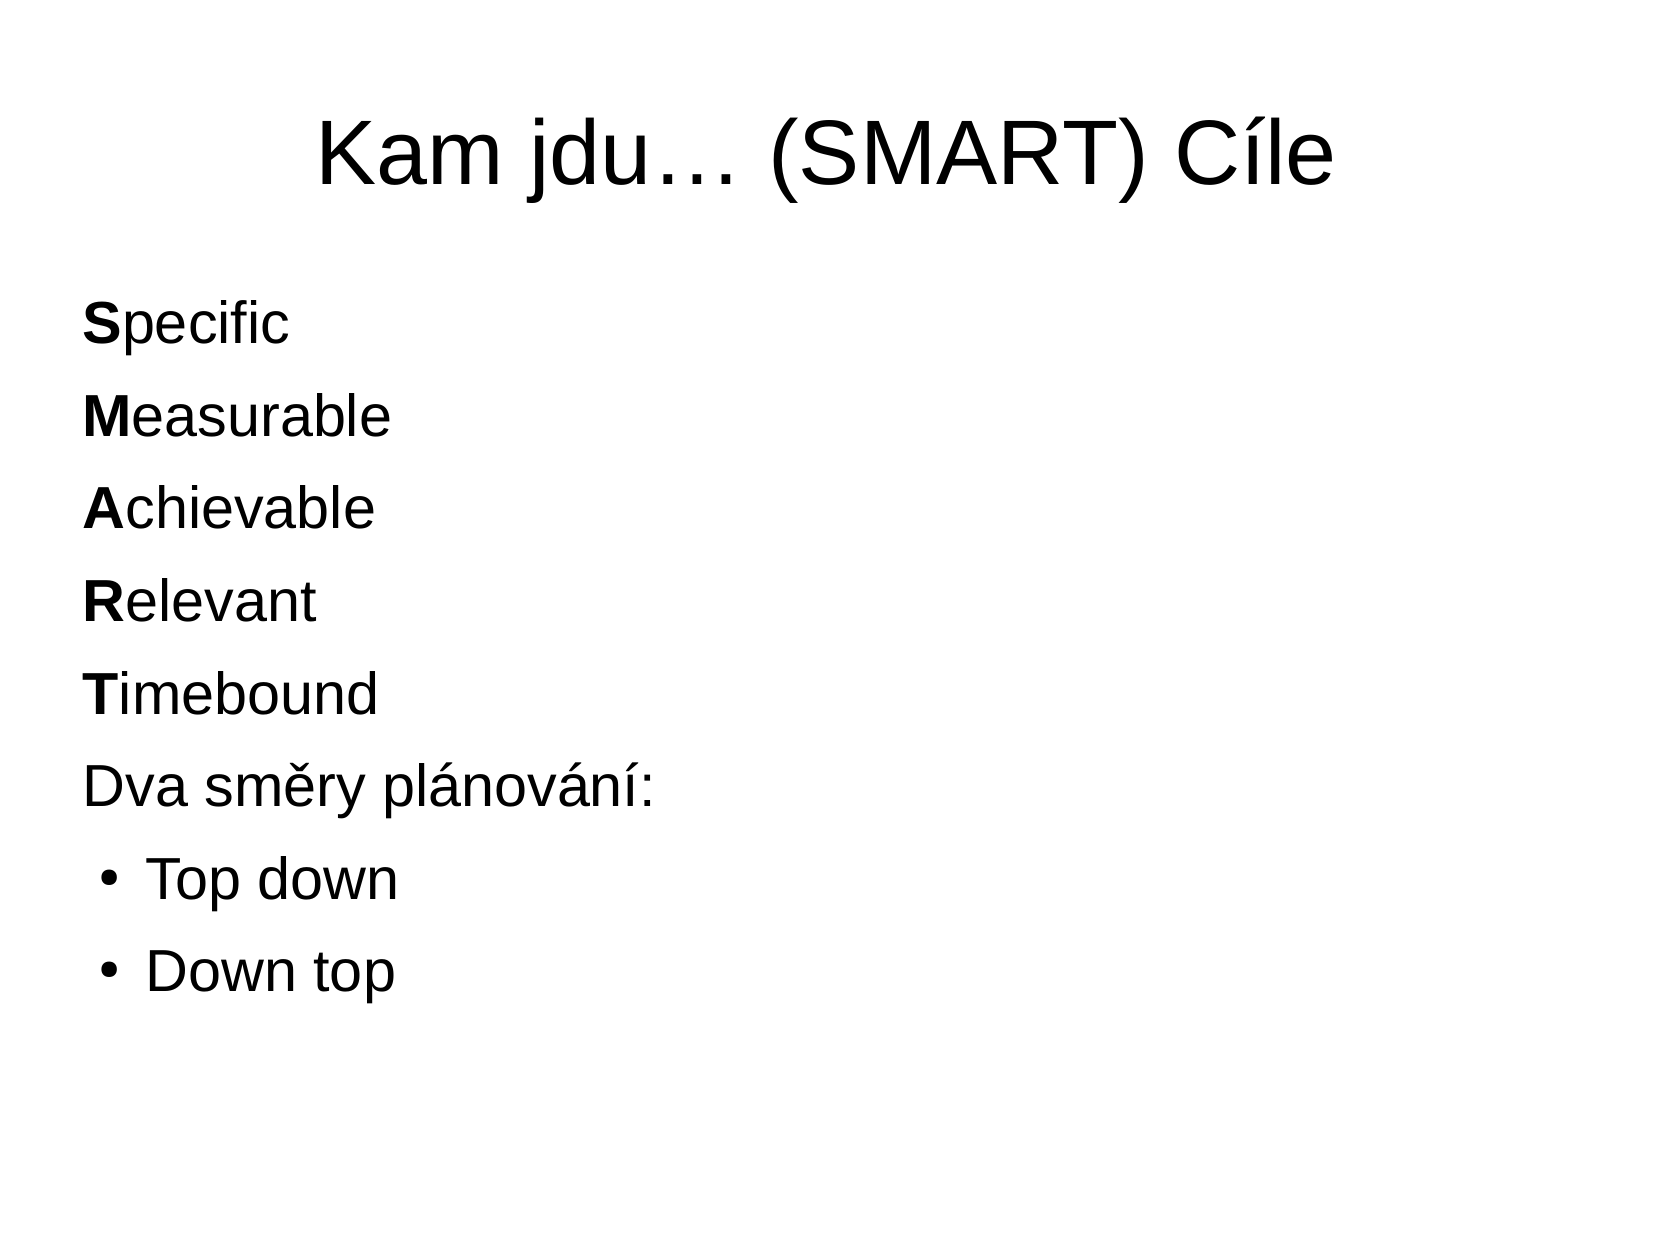

# Kam jdu… (SMART) Cíle
Specific
Measurable
Achievable
Relevant
Timebound
Dva směry plánování:
Top down
Down top